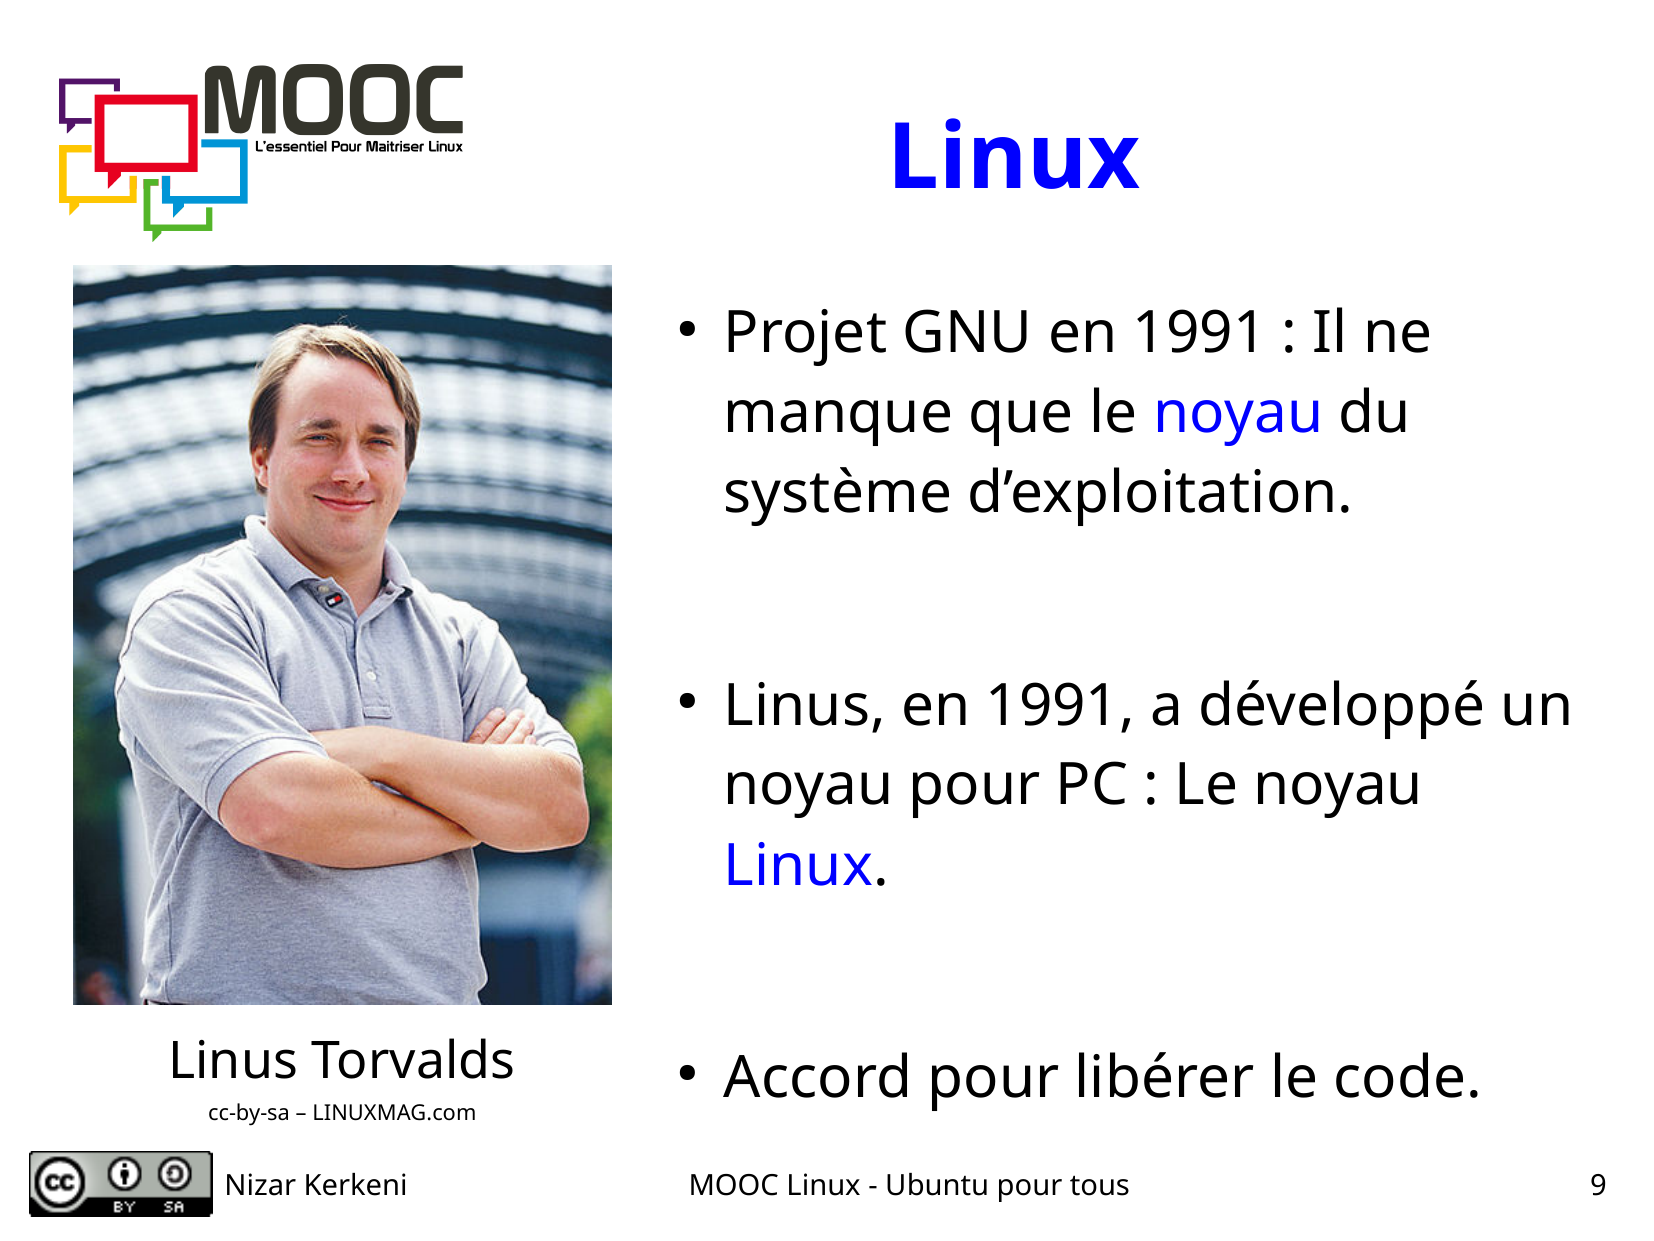

# Linux
Projet GNU en 1991 : Il ne manque que le noyau du système d’exploitation.
Linus, en 1991, a développé un noyau pour PC : Le noyau Linux.
Accord pour libérer le code.
Linus Torvalds
cc-by-sa – LINUXMAG.com
MOOC Linux - Ubuntu pour tous
9